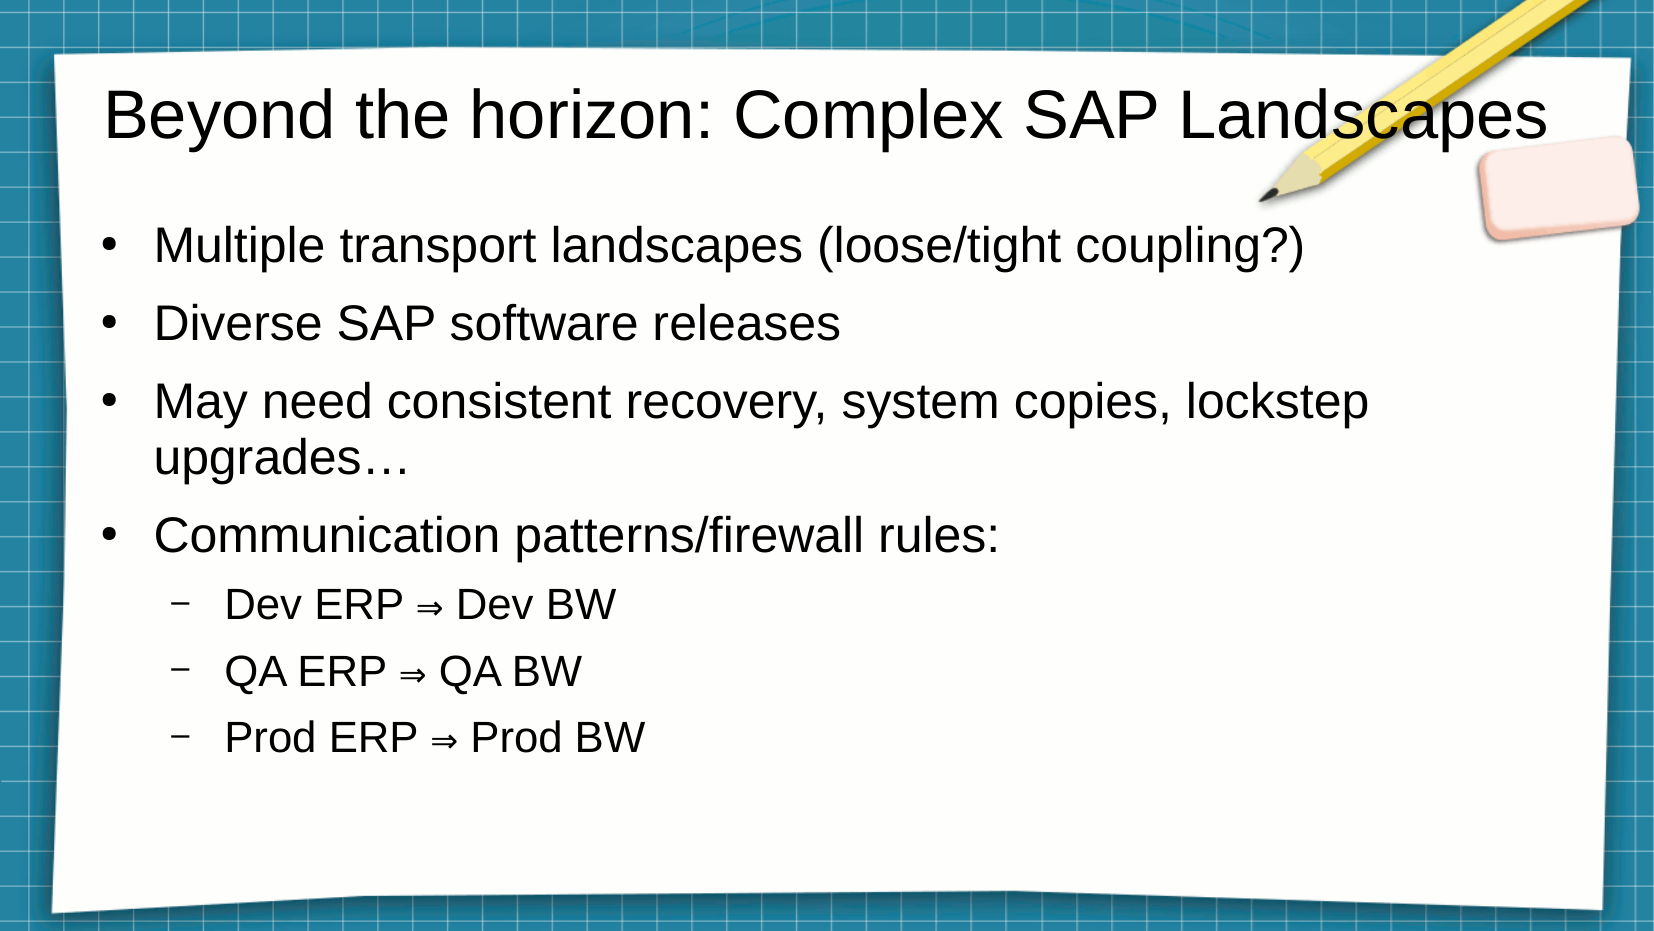

# Beyond the horizon: Complex SAP Landscapes
Multiple transport landscapes (loose/tight coupling?)
Diverse SAP software releases
May need consistent recovery, system copies, lockstep upgrades…
Communication patterns/firewall rules:
Dev ERP ⇒ Dev BW
QA ERP ⇒ QA BW
Prod ERP ⇒ Prod BW